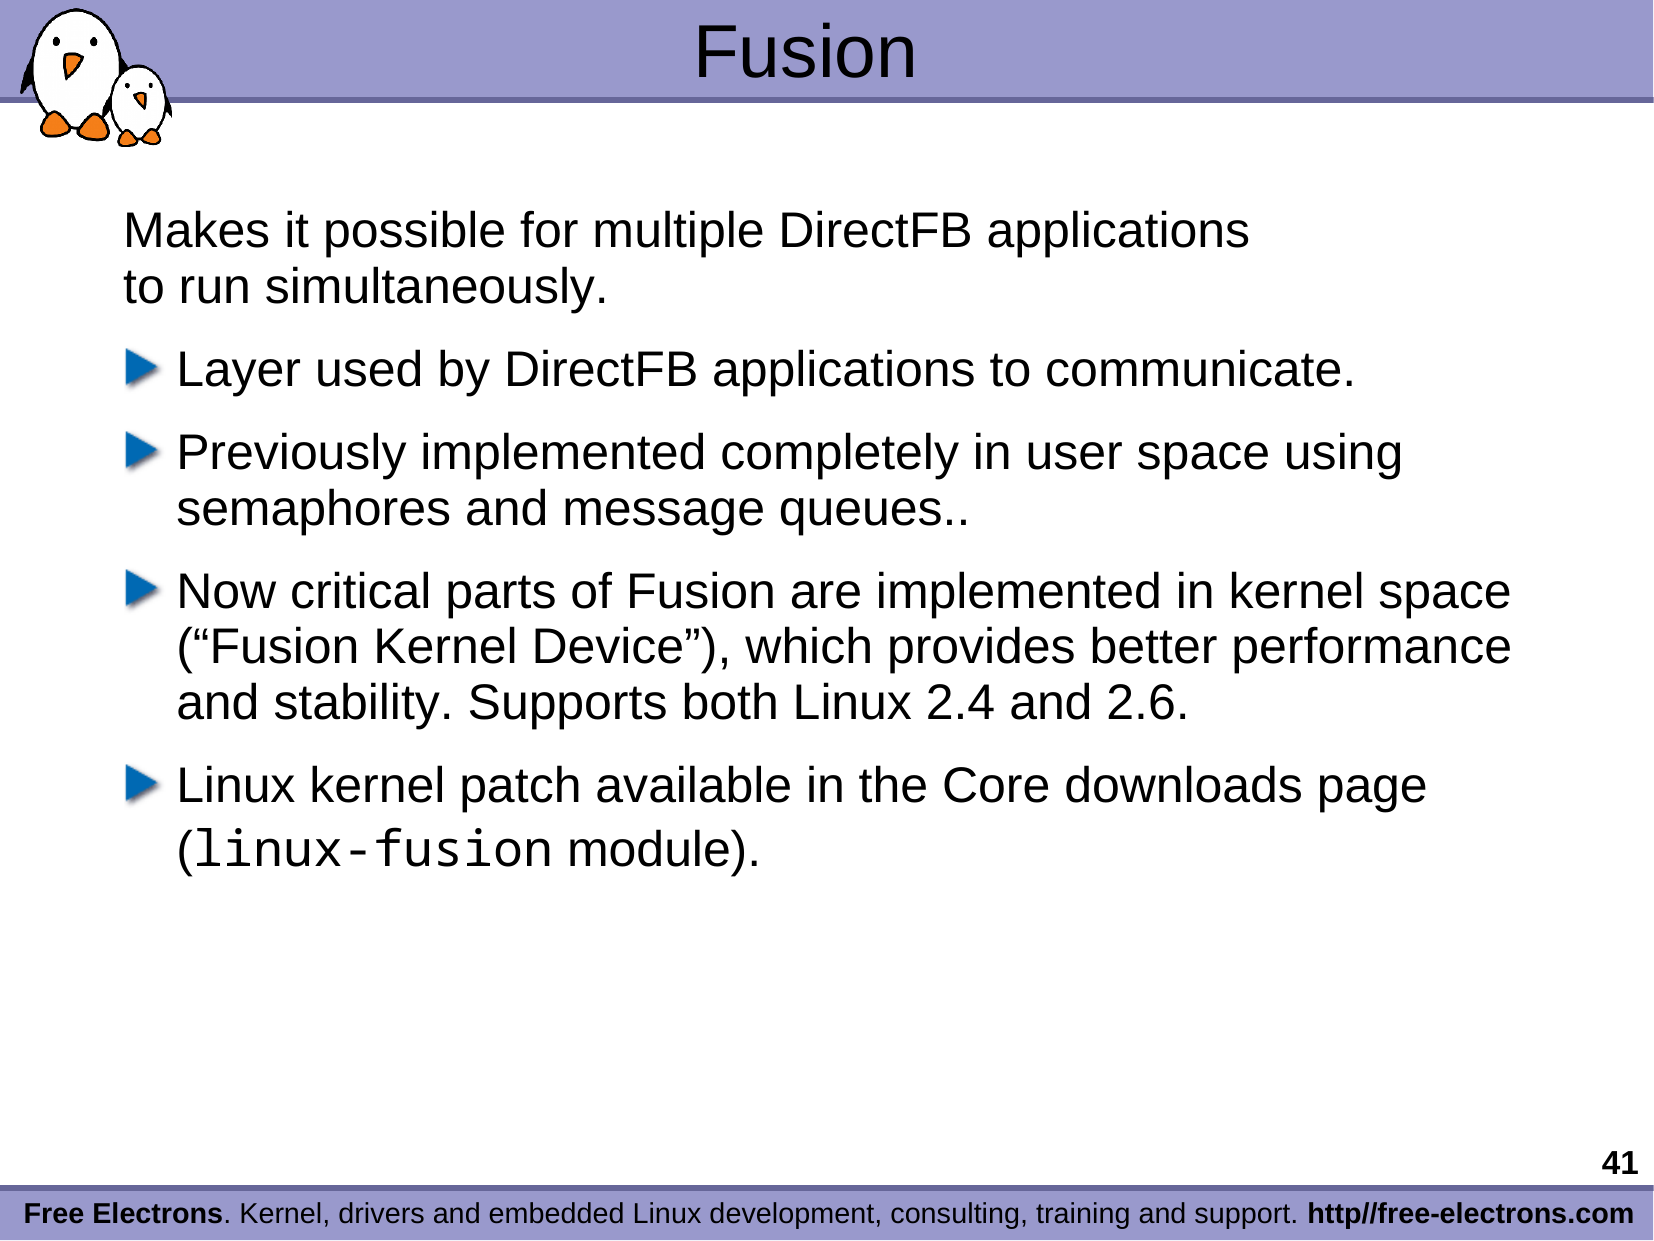

# Fusion
Makes it possible for multiple DirectFB applications
to run simultaneously.
Layer used by DirectFB applications to communicate.
Previously implemented completely in user space using semaphores and message queues..
Now critical parts of Fusion are implemented in kernel space (“Fusion Kernel Device”), which provides better performance and stability. Supports both Linux 2.4 and 2.6.
Linux kernel patch available in the Core downloads page
(linux-fusion module).